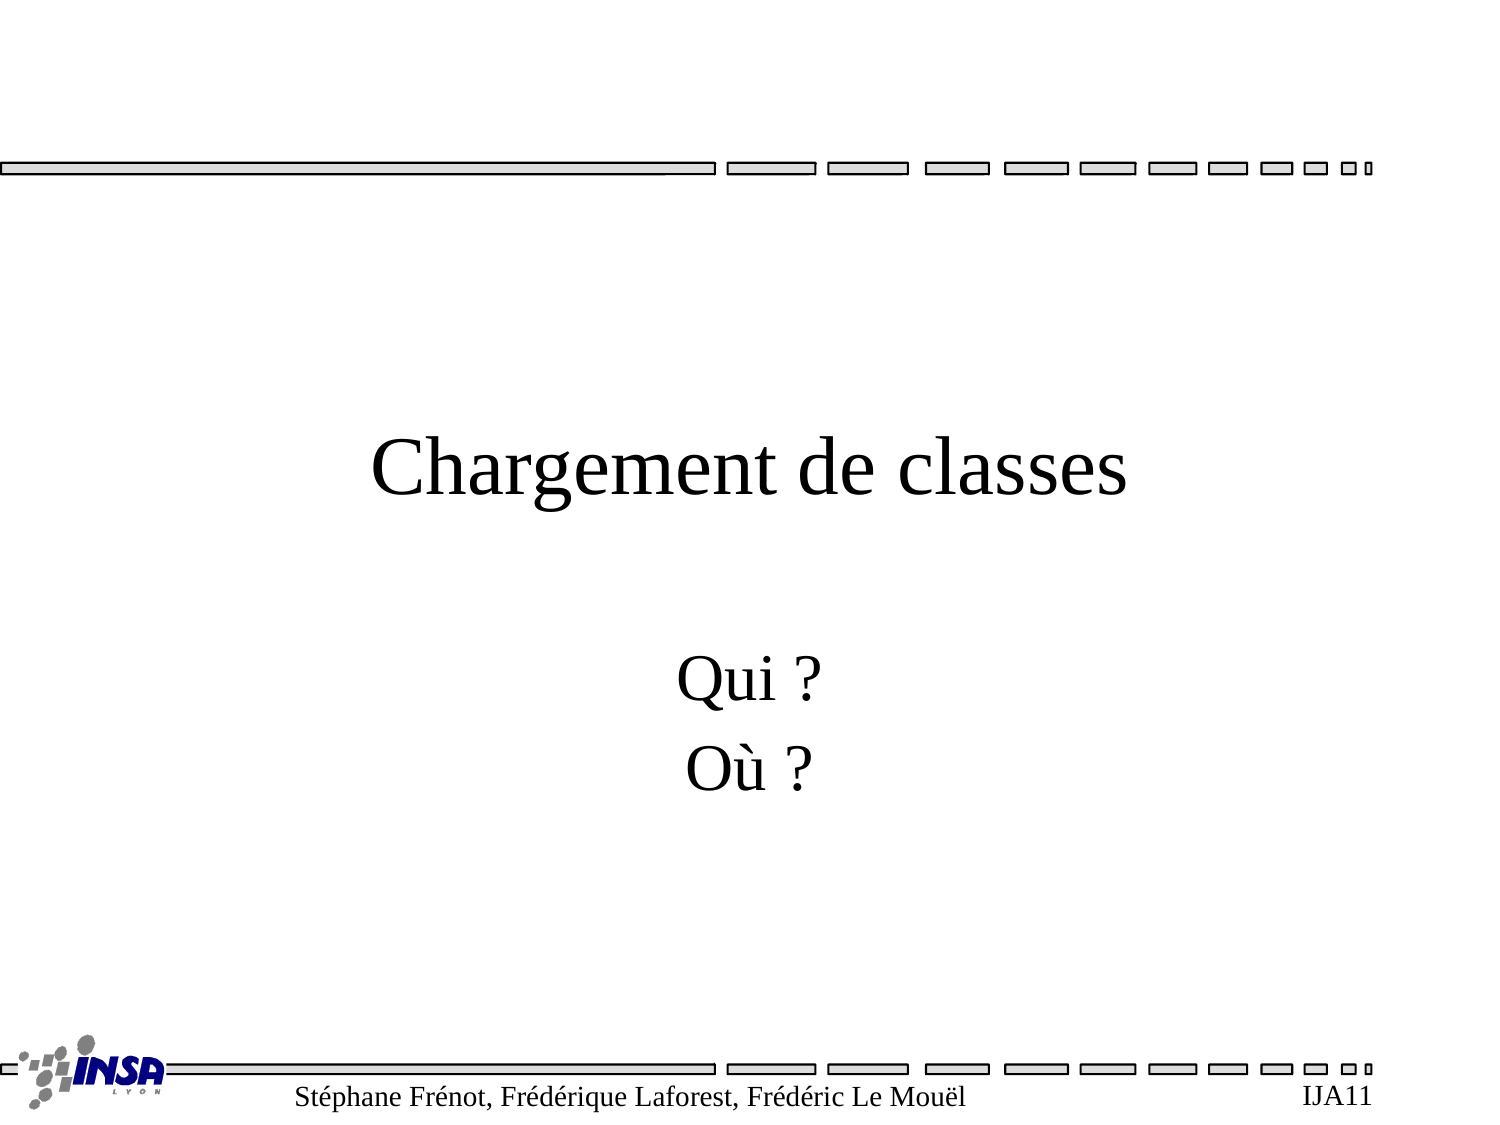

# Chargement de classes
Qui ?
Où ?